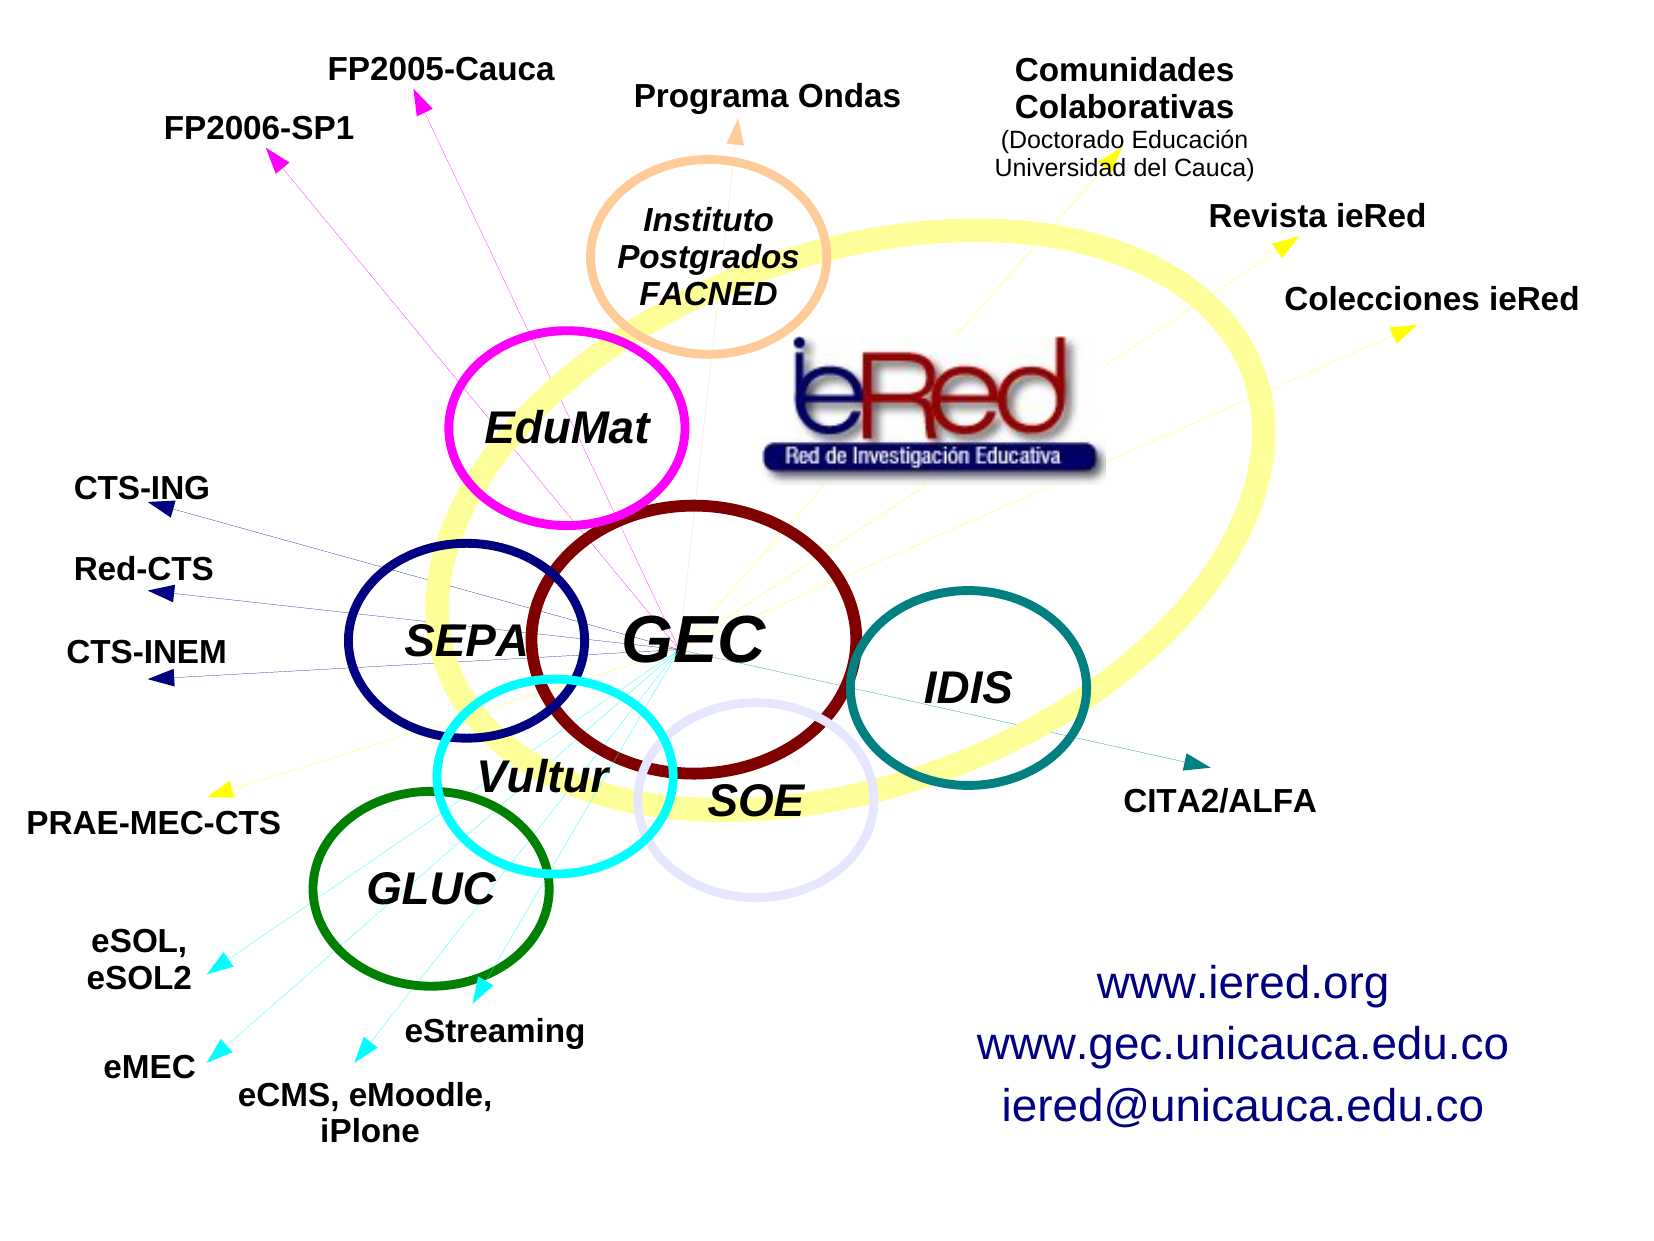

FP2005-Cauca
Comunidades
Colaborativas
(Doctorado Educación
Universidad del Cauca)
Programa Ondas
FP2006-SP1
Instituto
Postgrados
FACNED
Revista ieRed
Colecciones ieRed
EduMat
CTS-ING
GEC
Red-CTS
SEPA
IDIS
CTS-INEM
Vultur
SOE
CITA2/ALFA
GLUC
PRAE-MEC-CTS
eSOL,
eSOL2
www.iered.org
www.gec.unicauca.edu.co
iered@unicauca.edu.co
eStreaming
eMEC
eCMS, eMoodle,
 iPlone